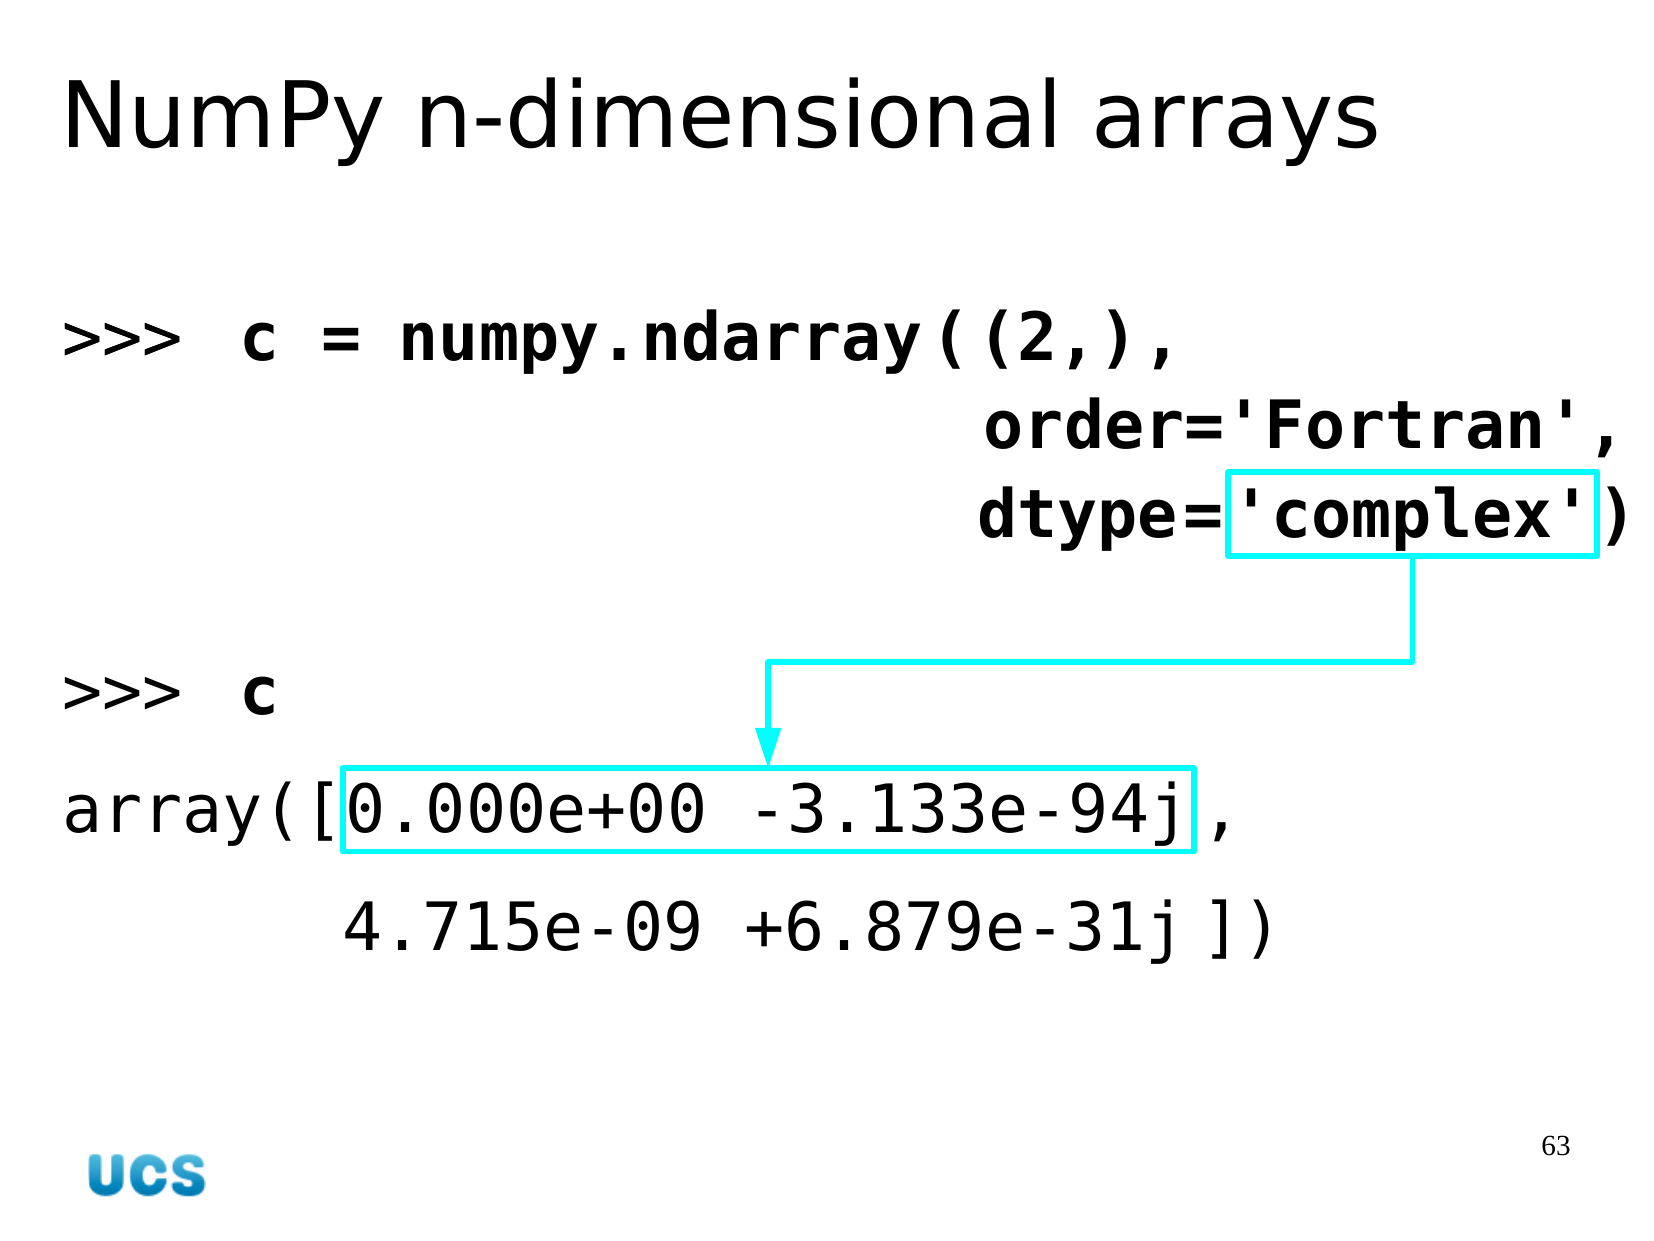

NumPy n-dimensional arrays
>>>
>>>
c
=
numpy
.
ndarray
(
(2,)
,
order='Fortran',
dtype
=
'complex'
)
>>>
c
,
array([
0.000e+00 -3.133e-94j
4.715e-09 +6.879e-31j
])
63